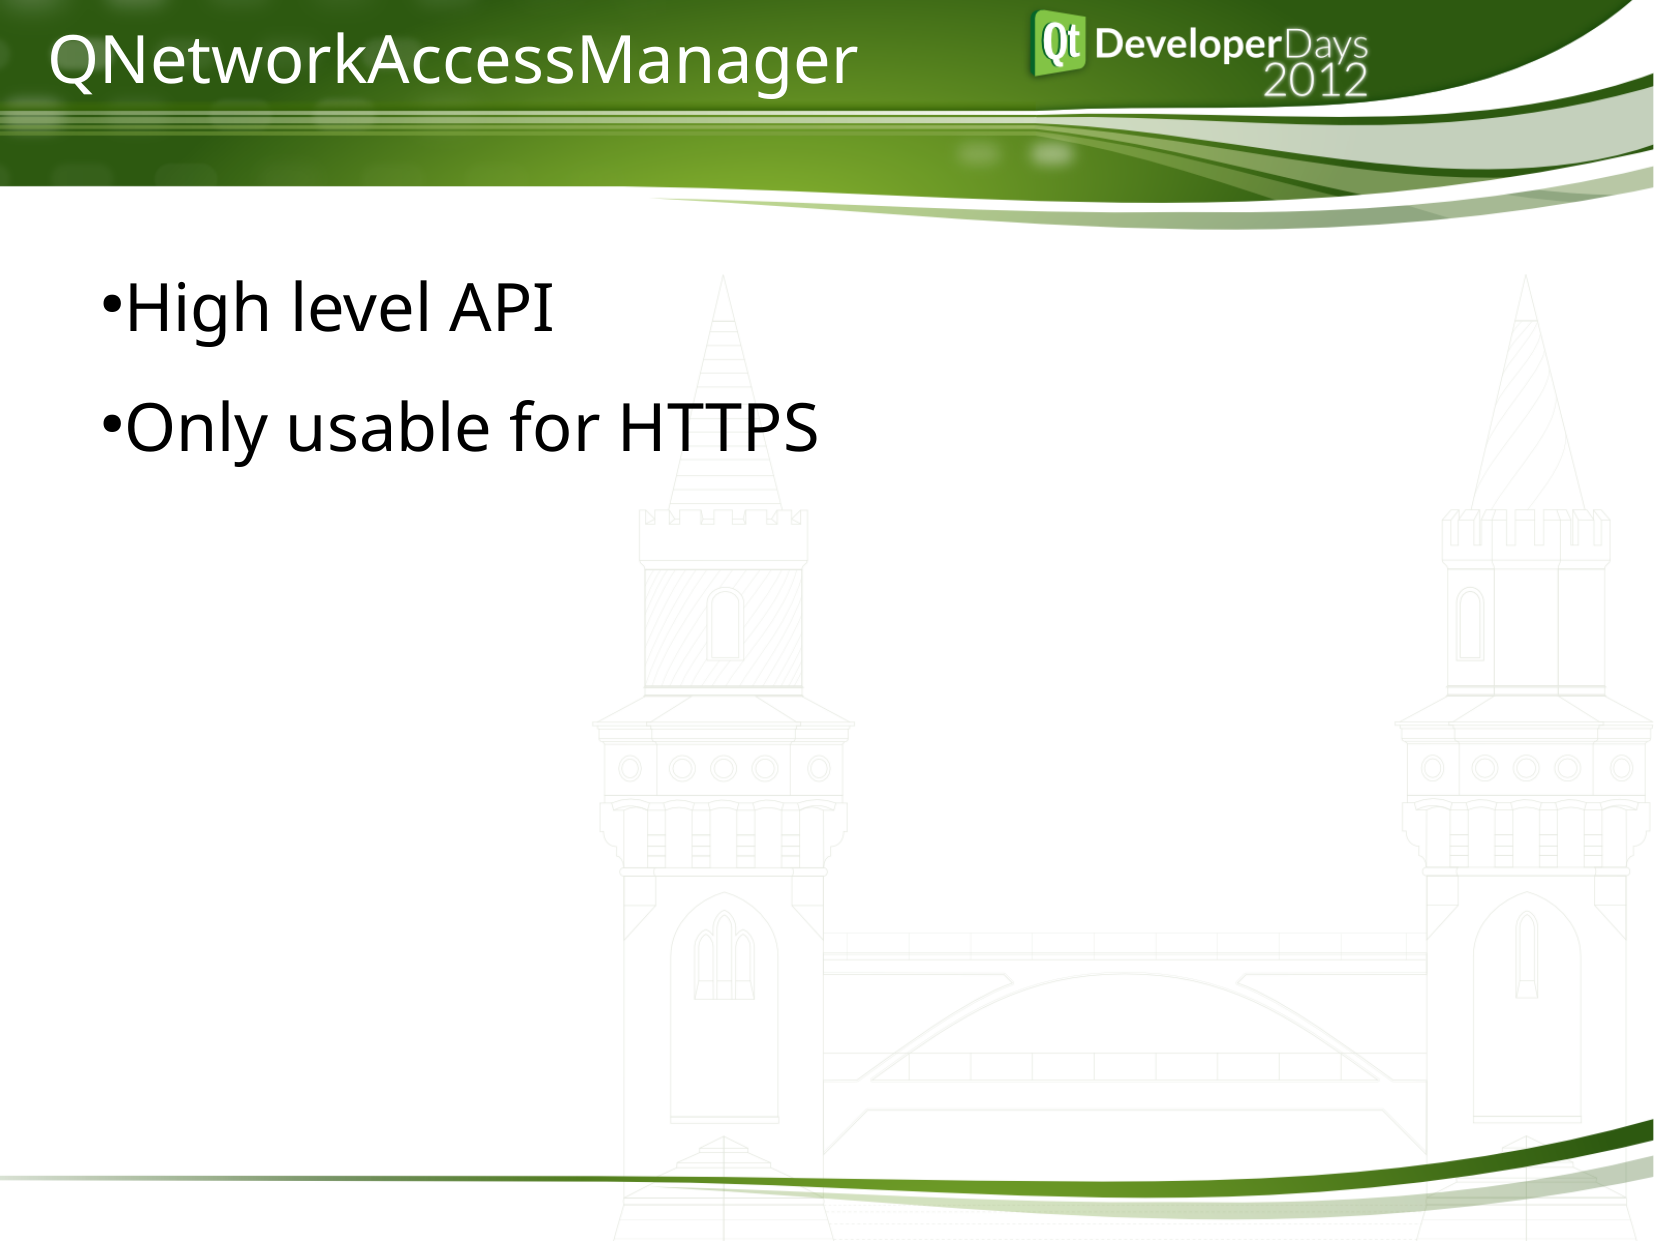

# QNetworkAccessManager
High level API
Only usable for HTTPS